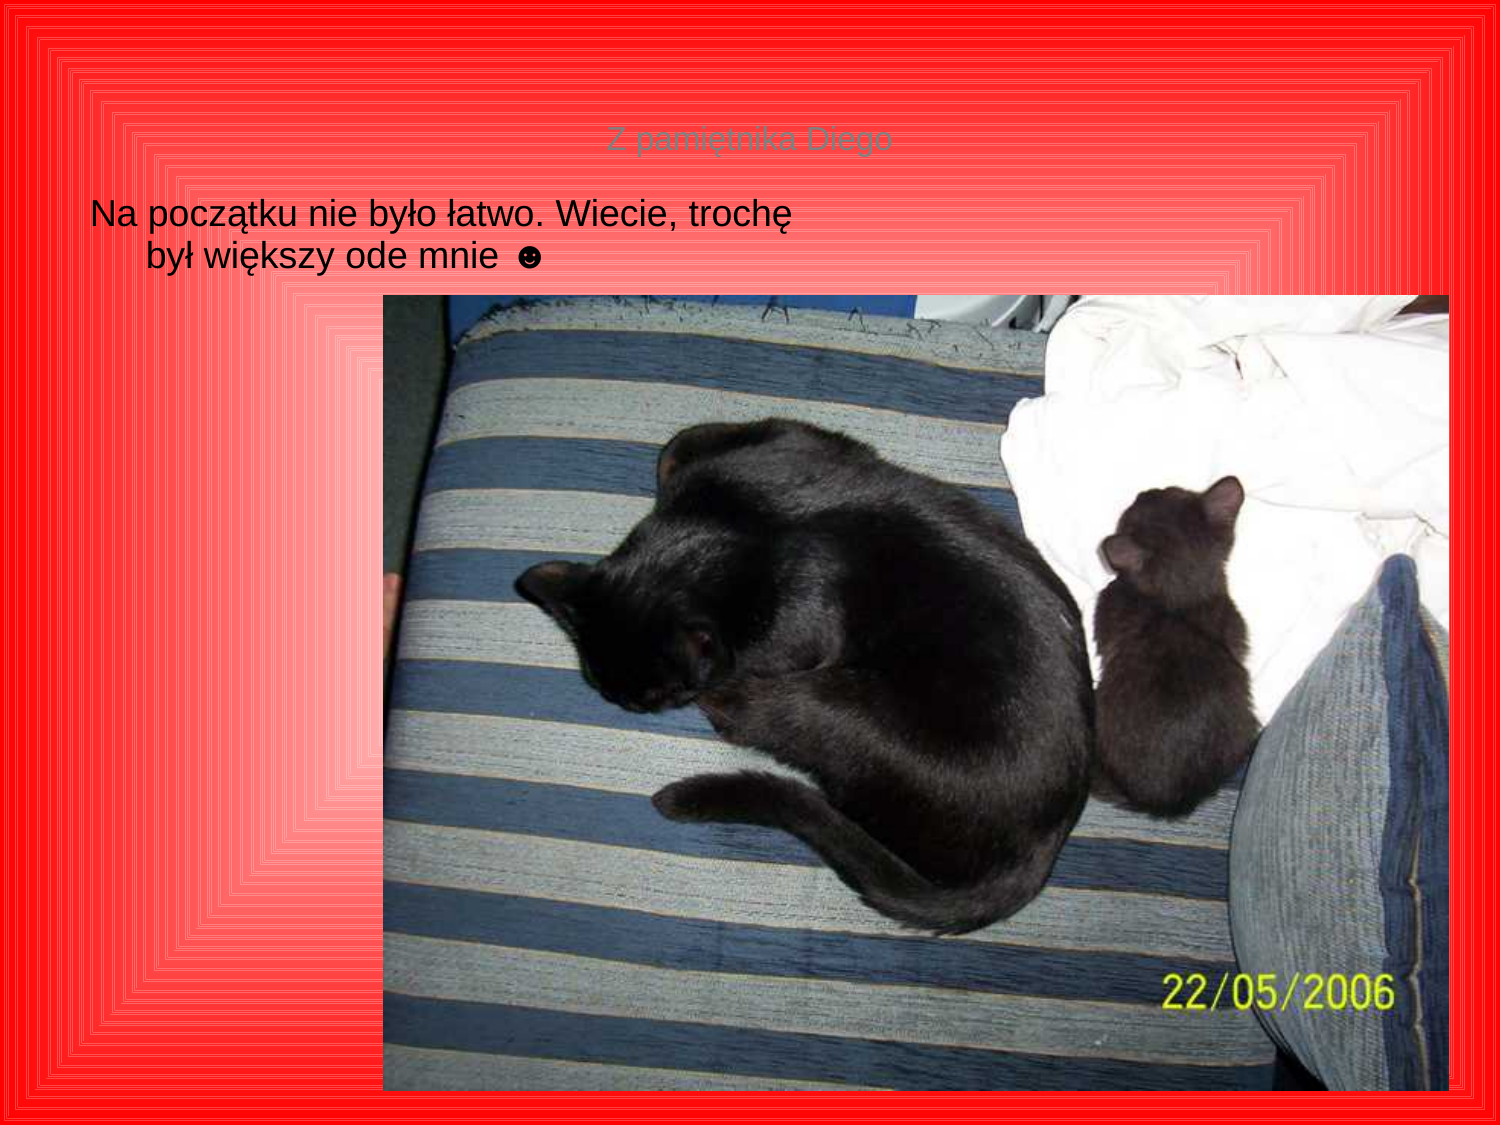

# Z pamiętnika Diego
Na początku nie było łatwo. Wiecie, trochę był większy ode mnie ☻